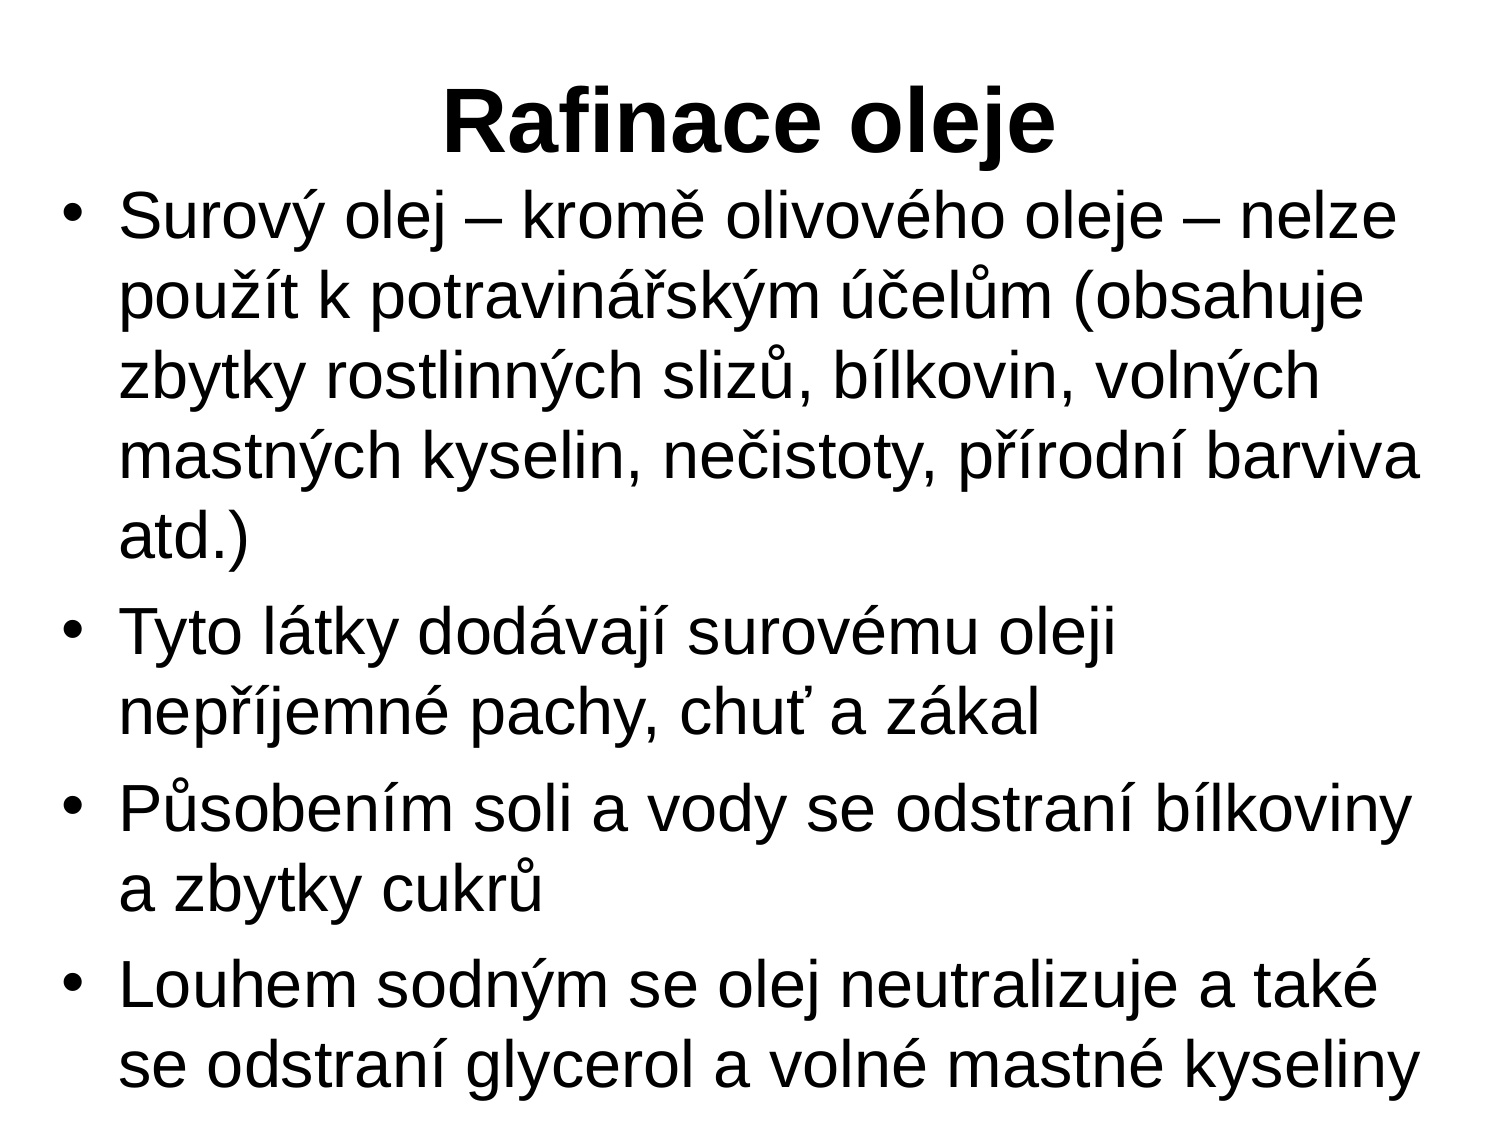

Rafinace oleje
# Surový olej – kromě olivového oleje – nelze použít k potravinářským účelům (obsahuje zbytky rostlinných slizů, bílkovin, volných mastných kyselin, nečistoty, přírodní barviva atd.)
Tyto látky dodávají surovému oleji nepříjemné pachy, chuť a zákal
Působením soli a vody se odstraní bílkoviny a zbytky cukrů
Louhem sodným se olej neutralizuje a také se odstraní glycerol a volné mastné kyseliny